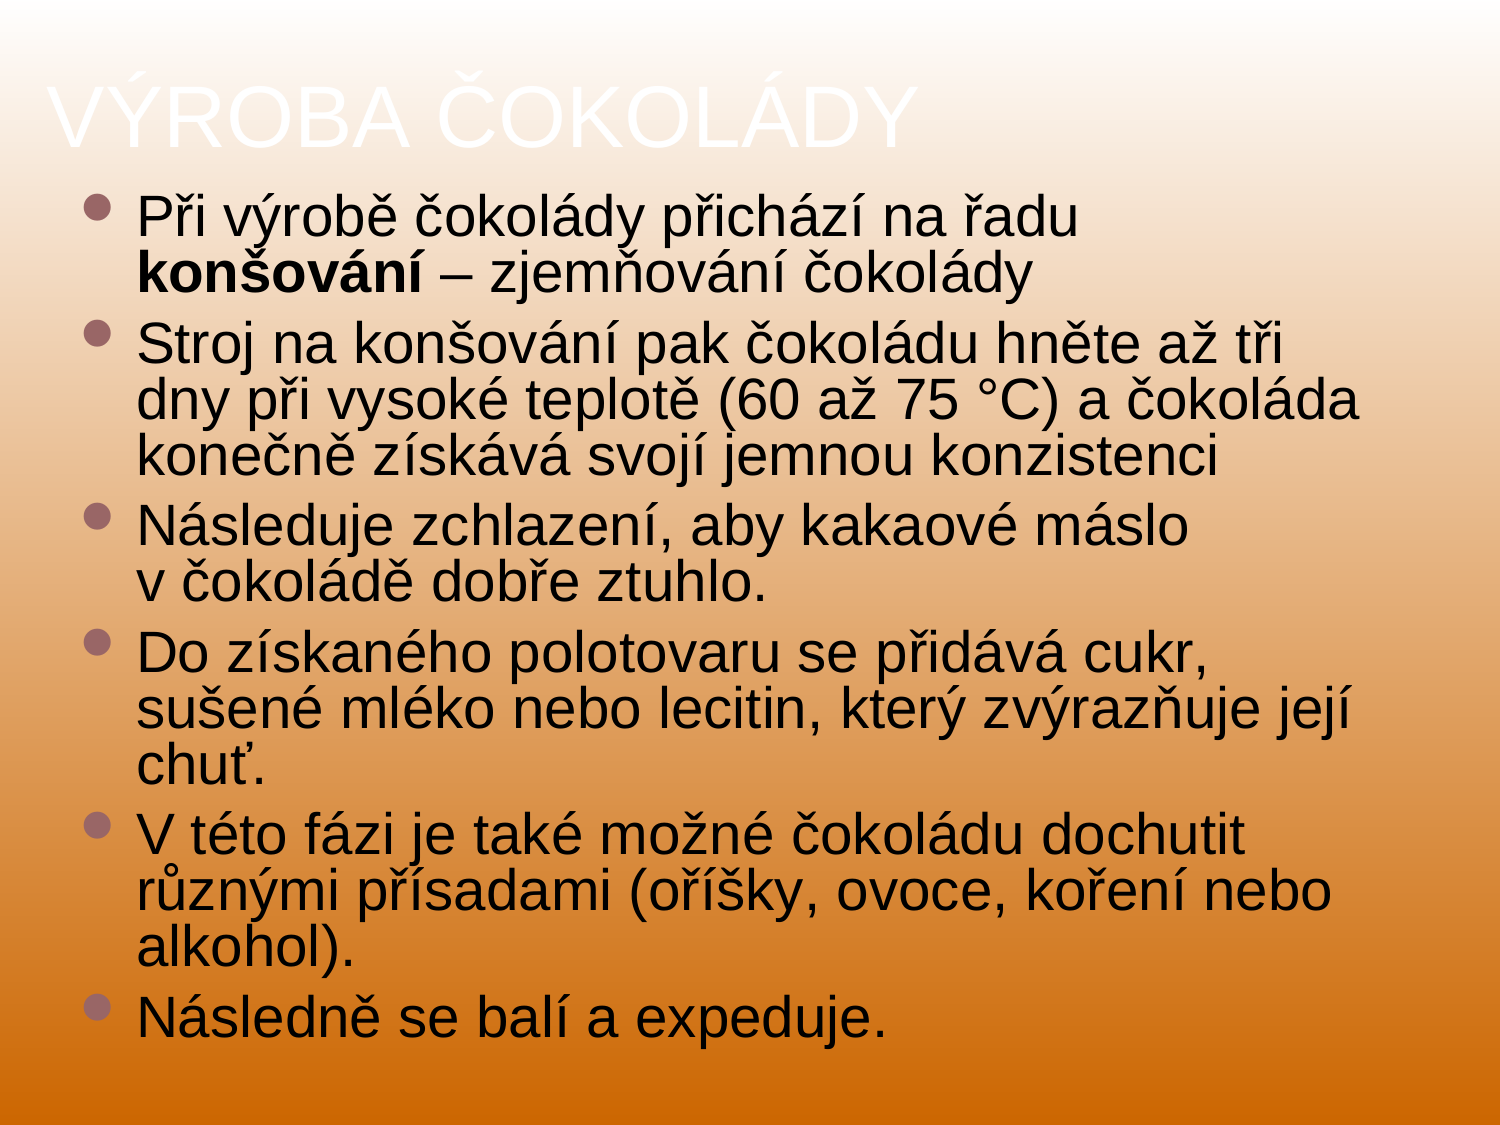

# VÝROBA ČOKOLÁDY
Při výrobě čokolády přichází na řadu konšování – zjemňování čokolády
Stroj na konšování pak čokoládu hněte až tři dny při vysoké teplotě (60 až 75 °C) a čokoláda konečně získává svojí jemnou konzistenci
Následuje zchlazení, aby kakaové máslo
v čokoládě dobře ztuhlo.
Do získaného polotovaru se přidává cukr, sušené mléko nebo lecitin, který zvýrazňuje její chuť.
V této fázi je také možné čokoládu dochutit různými přísadami (oříšky, ovoce, koření nebo alkohol).
Následně se balí a expeduje.